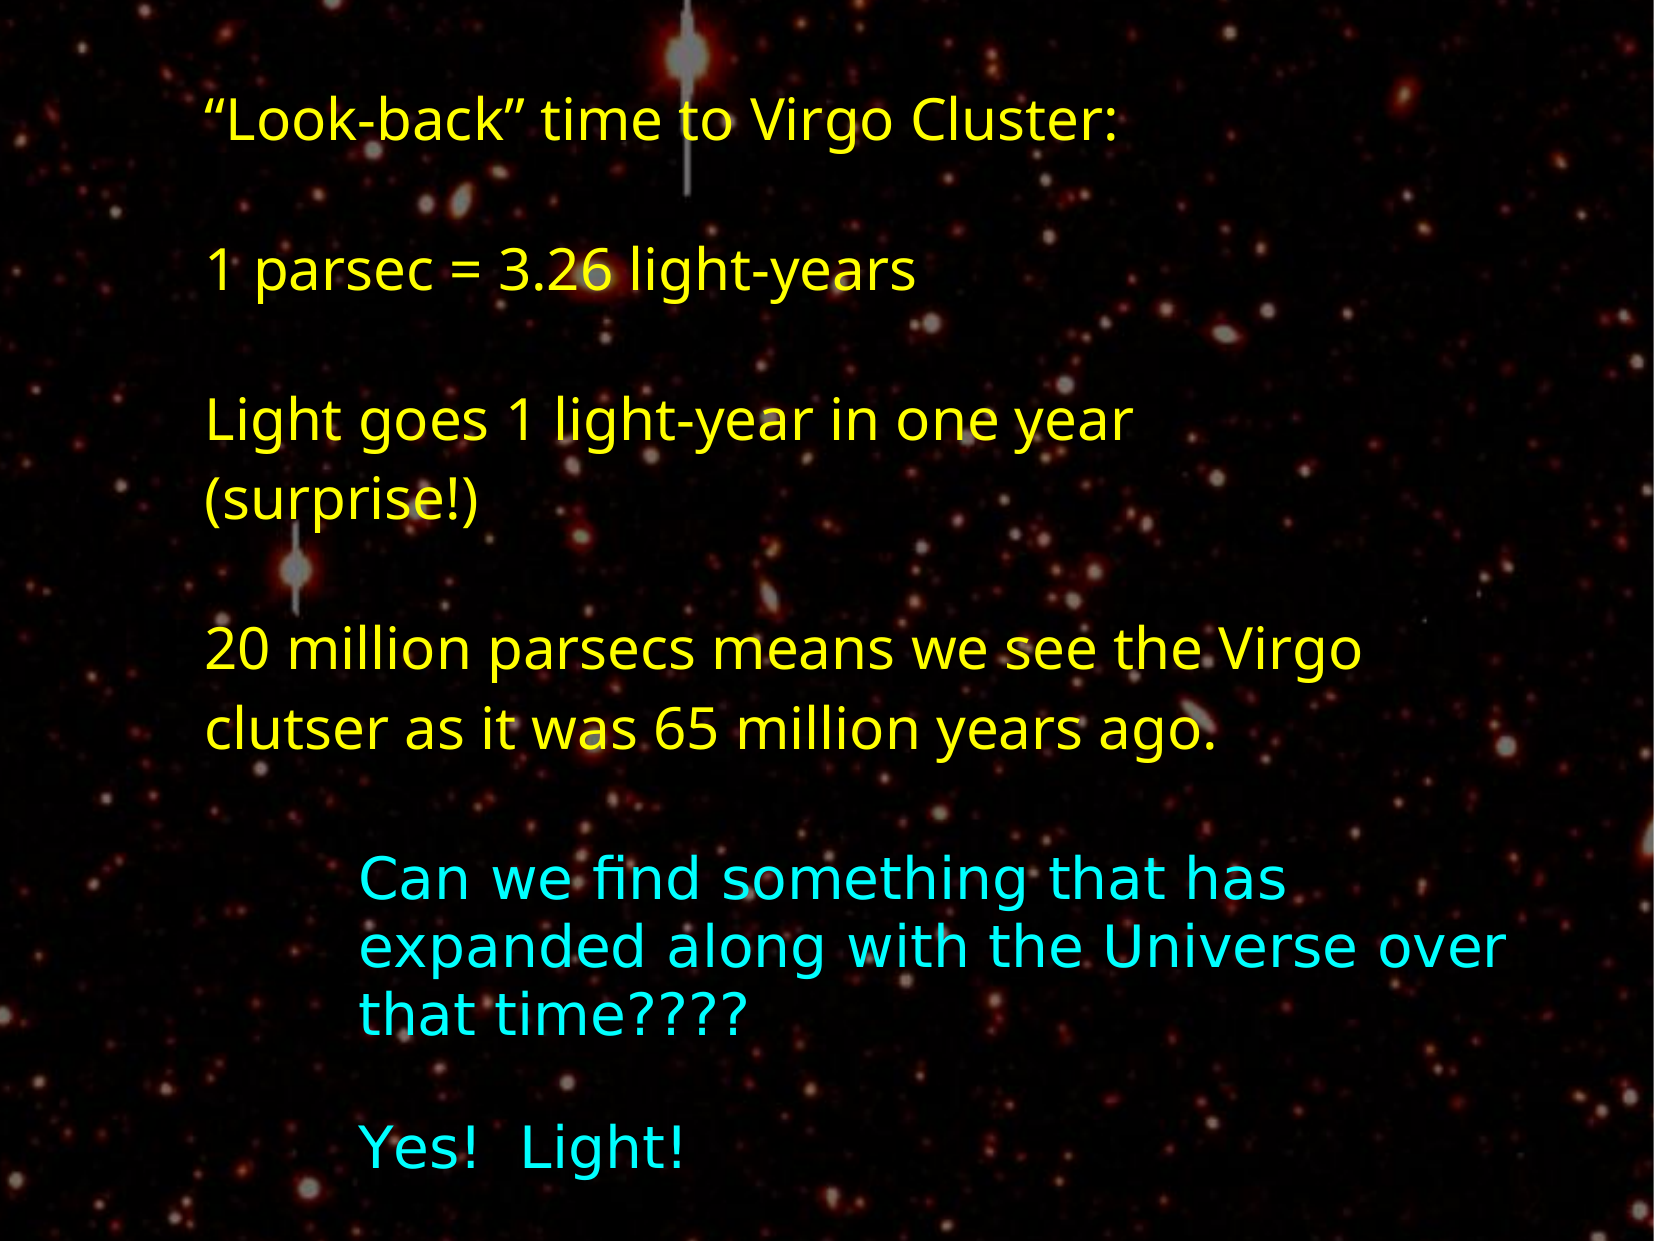

“Look-back” time to Virgo Cluster:
1 parsec = 3.26 light-years
Light goes 1 light-year in one year (surprise!)
20 million parsecs means we see the Virgo clutser as it was 65 million years ago.
Can we find something that has expanded along with the Universe over that time????
Yes! Light!